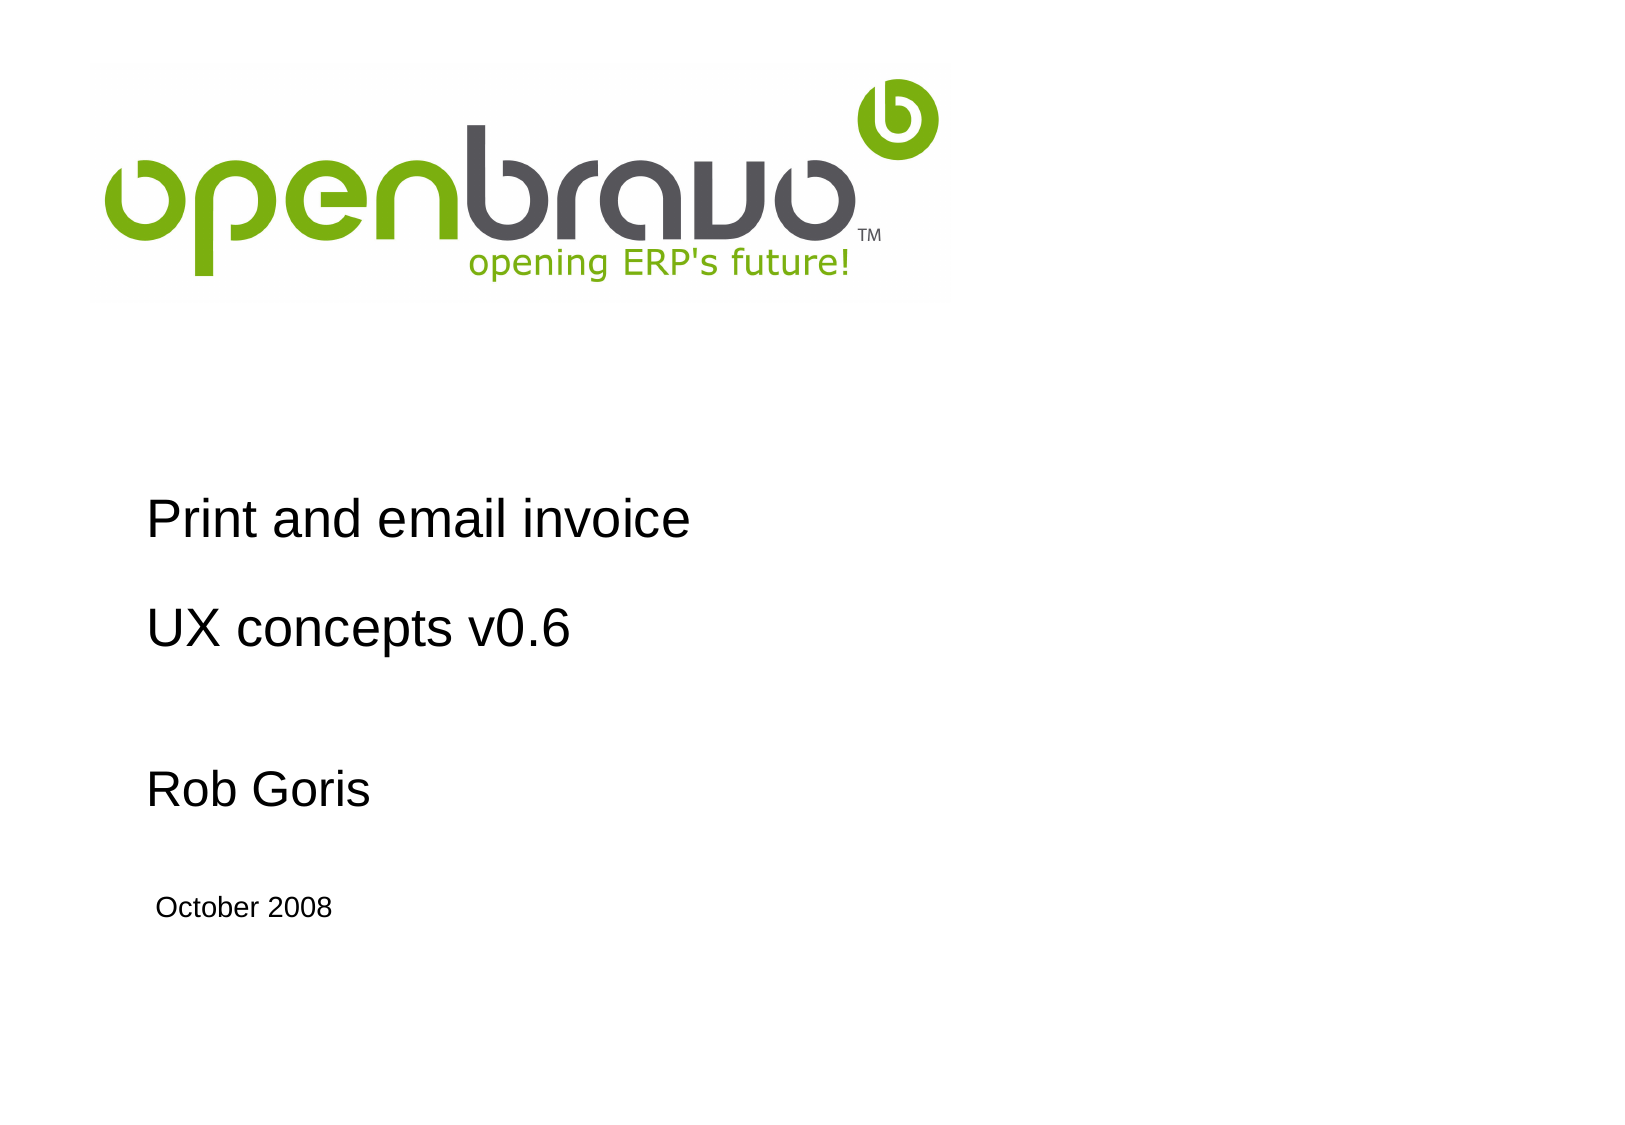

Print and email invoice
UX concepts v0.6
Rob Goris
October 2008